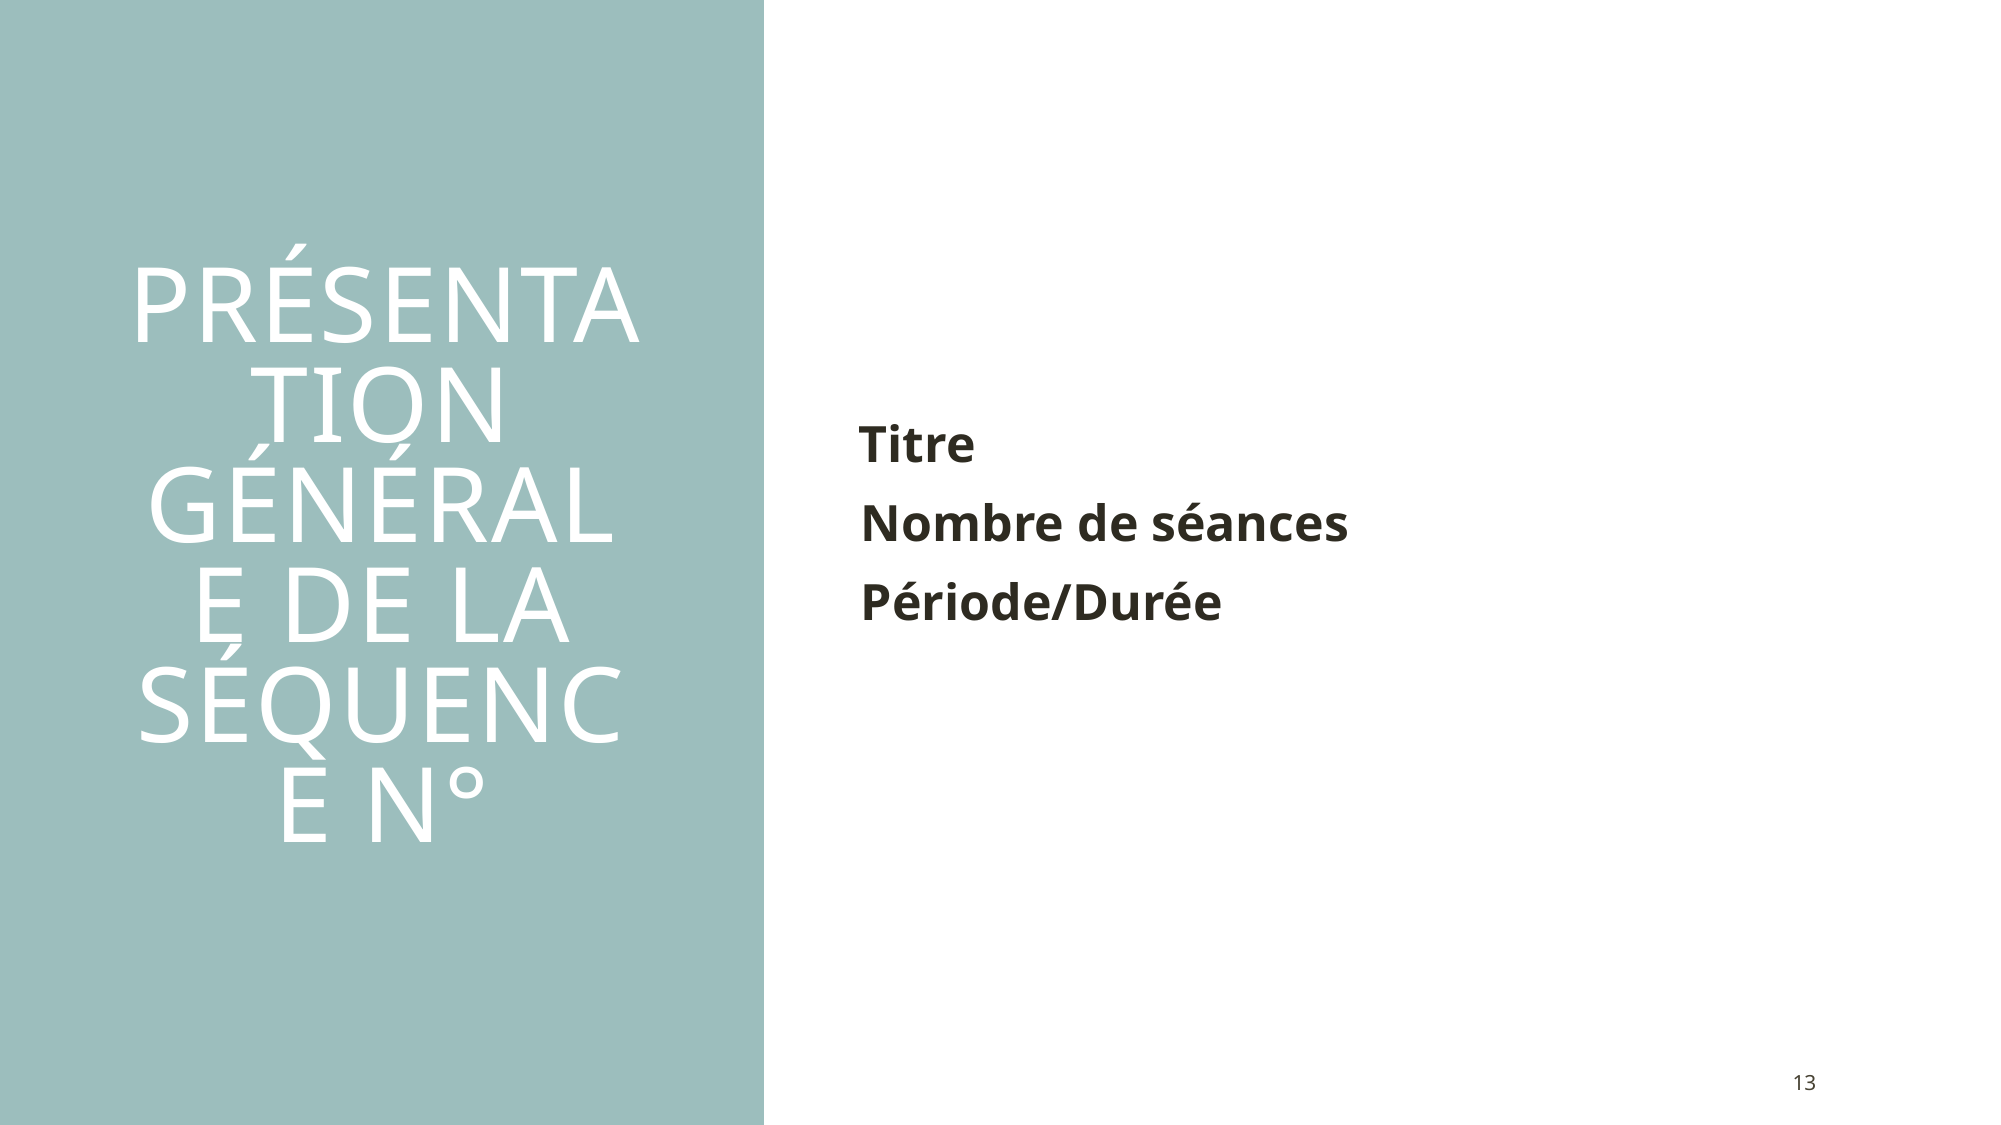

Titre
Nombre de séances
Période/Durée
# Présentation générale de la séquence n°